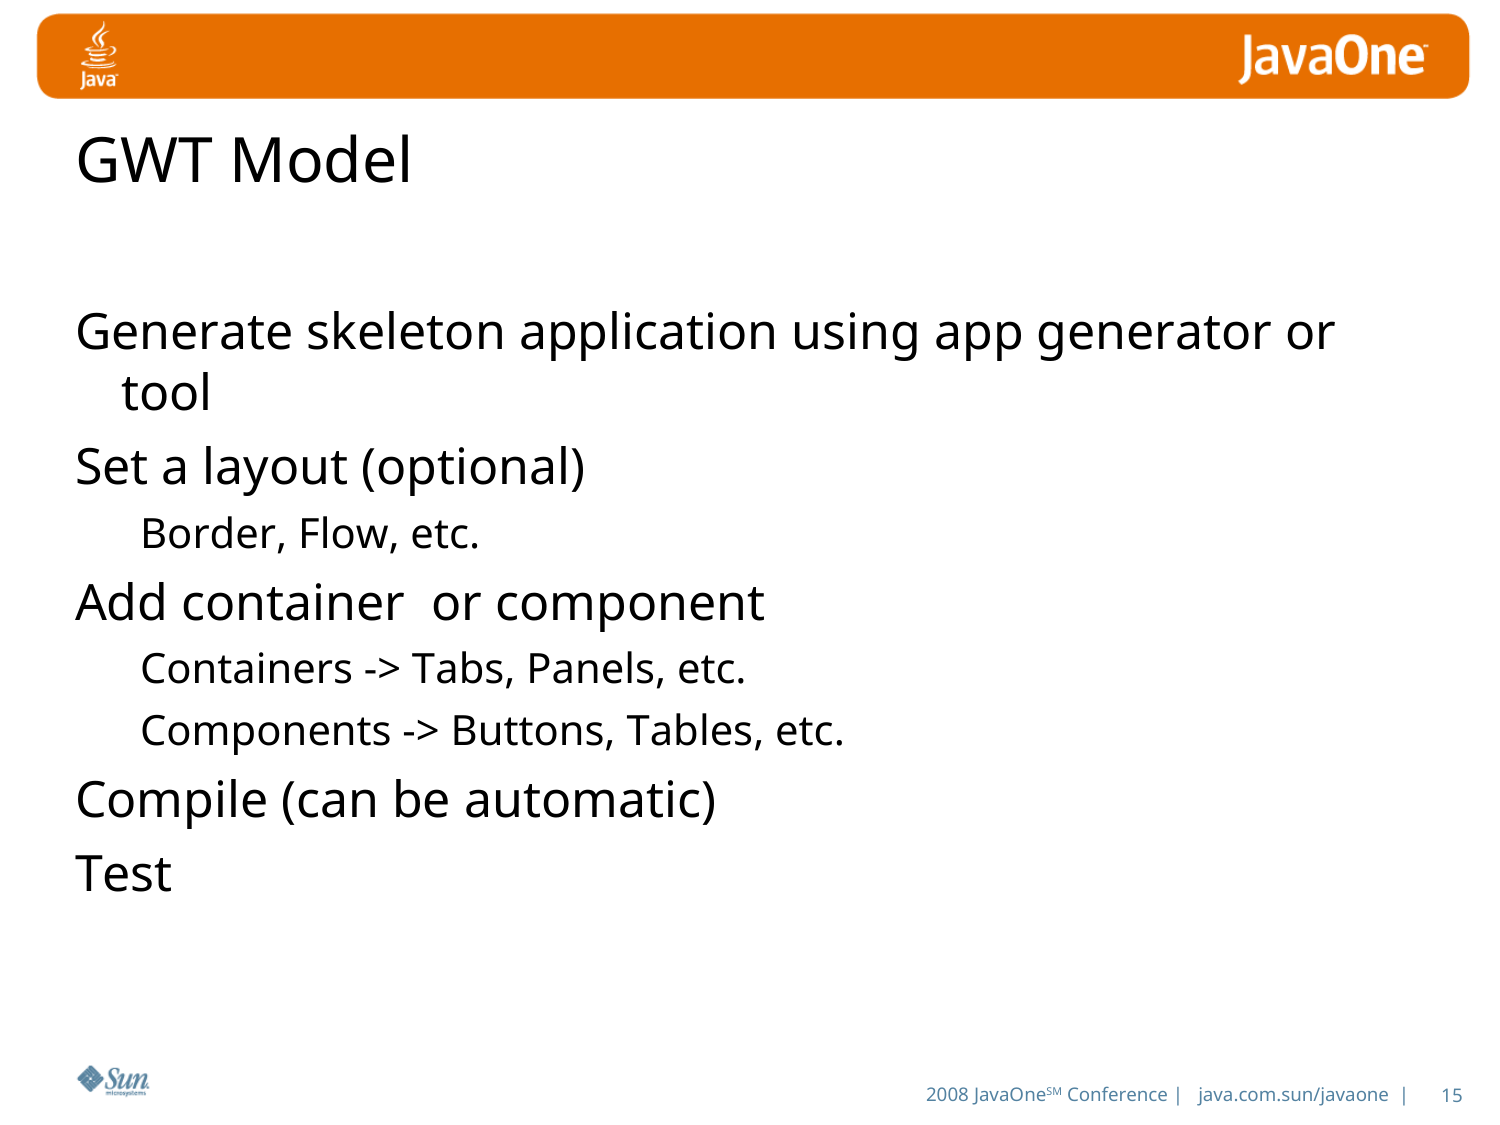

# GWT Model
Generate skeleton application using app generator or tool
Set a layout (optional)
Border, Flow, etc.
Add container or component
Containers -> Tabs, Panels, etc.
Components -> Buttons, Tables, etc.
Compile (can be automatic)
Test